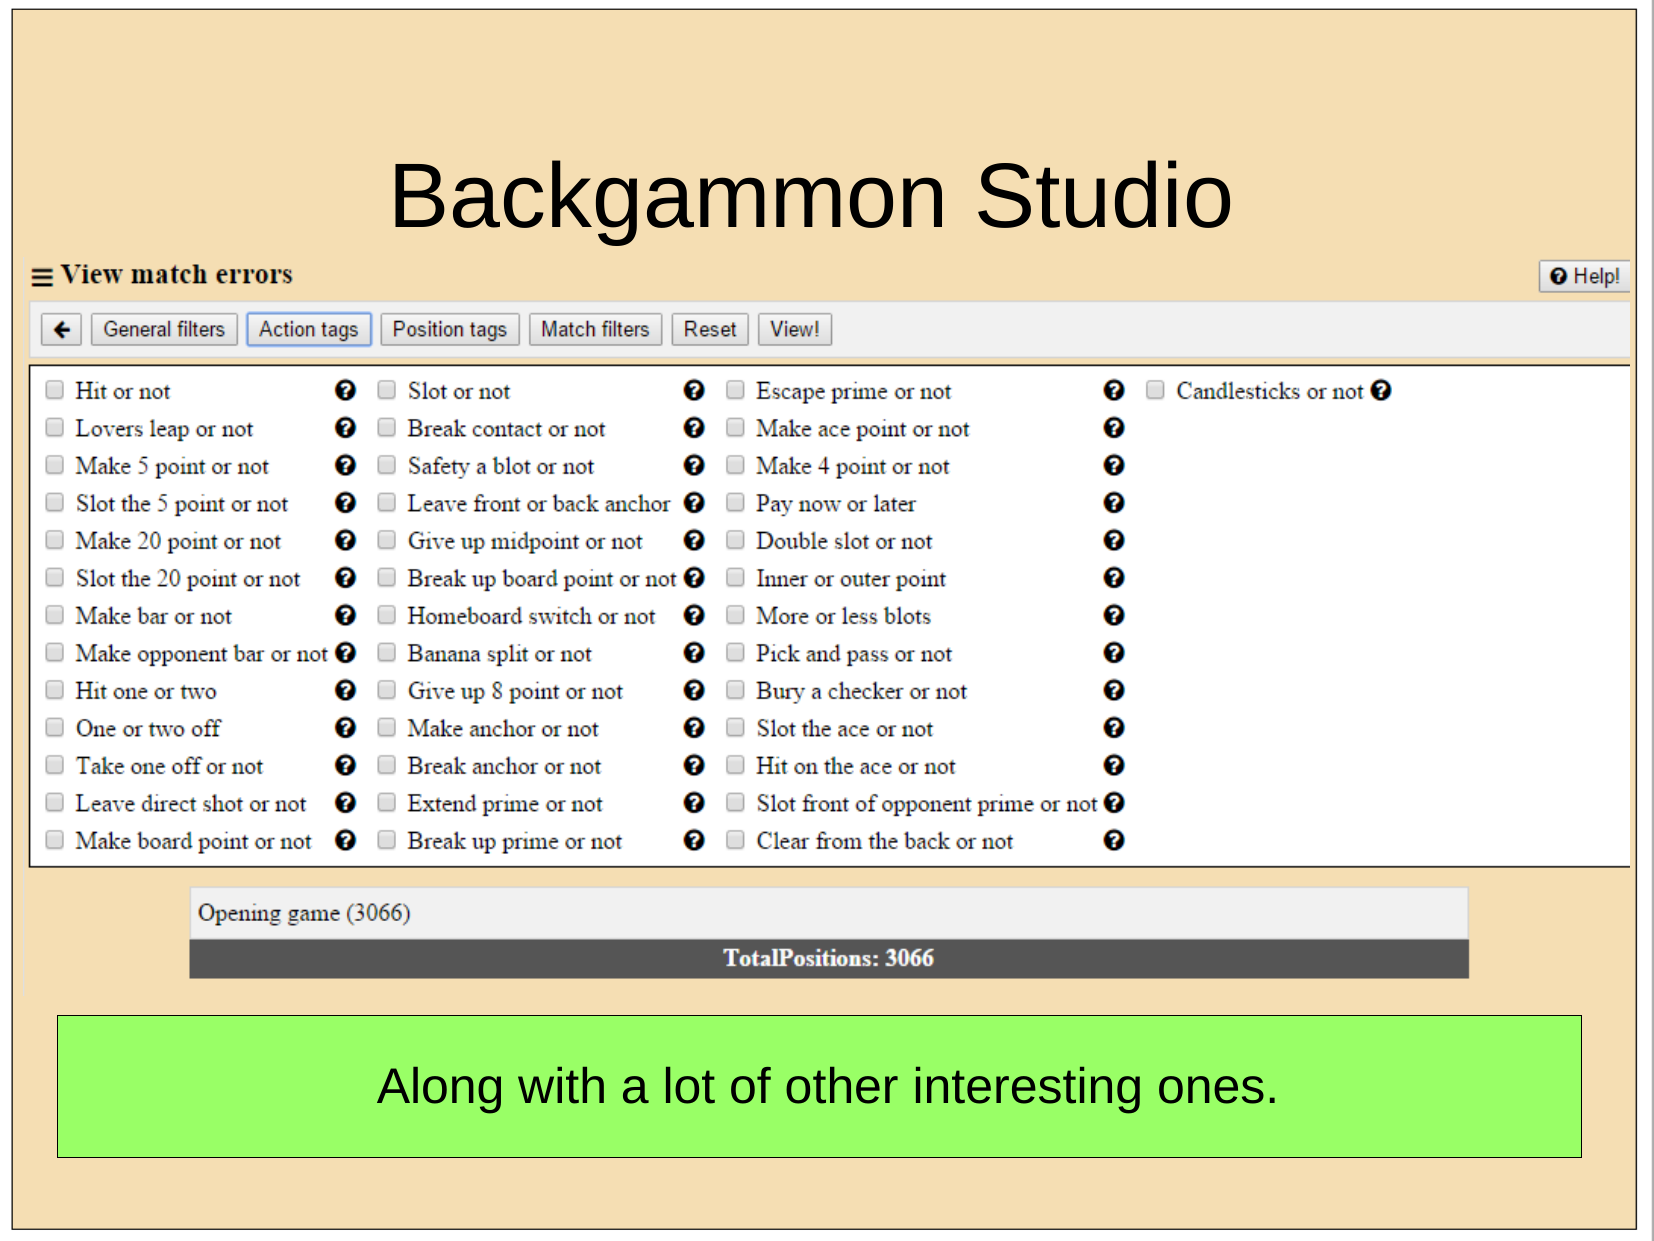

# Backgammon Studio
Along with a lot of other interesting ones.